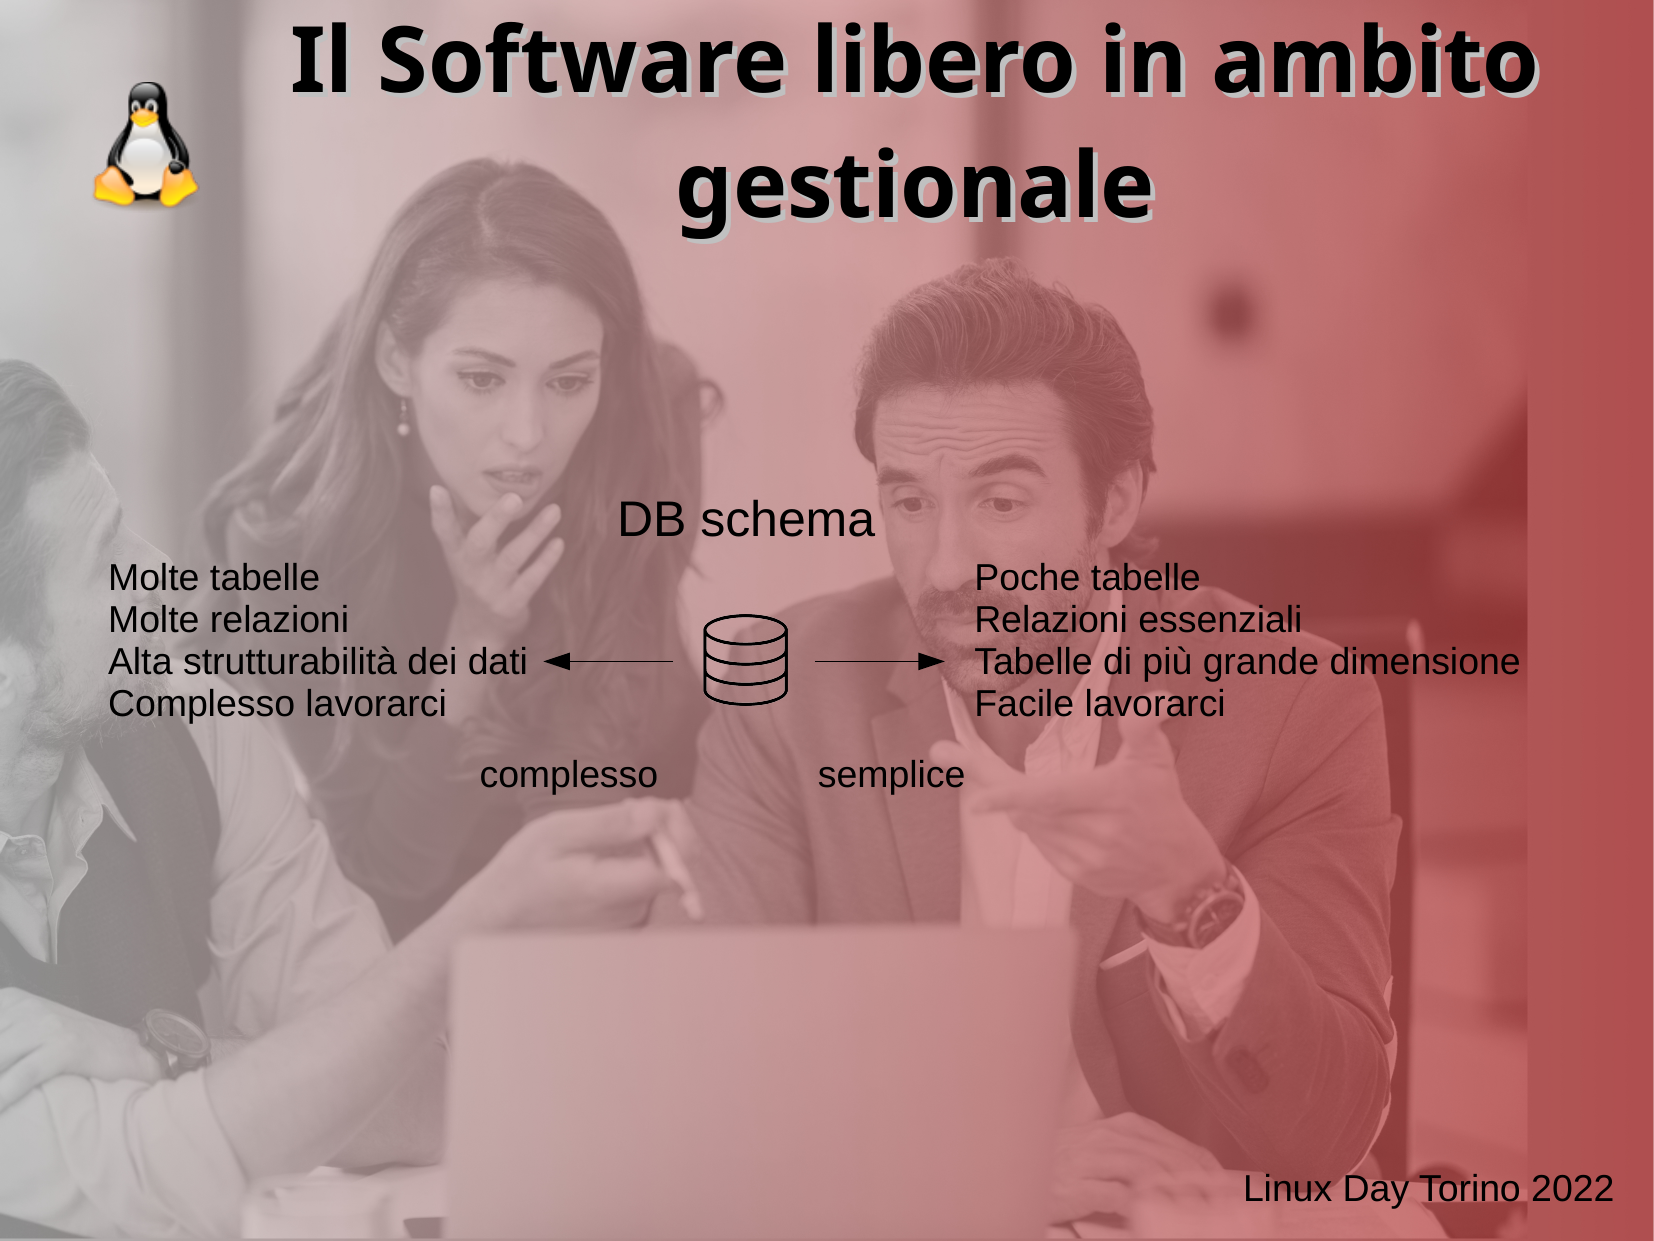

# Il Software libero in ambito gestionale
DB schema
Molte tabelle
Molte relazioni
Alta strutturabilità dei dati
Complesso lavorarci
Poche tabelle
Relazioni essenziali
Tabelle di più grande dimensione
Facile lavorarci
complesso
semplice
Linux Day Torino 2022